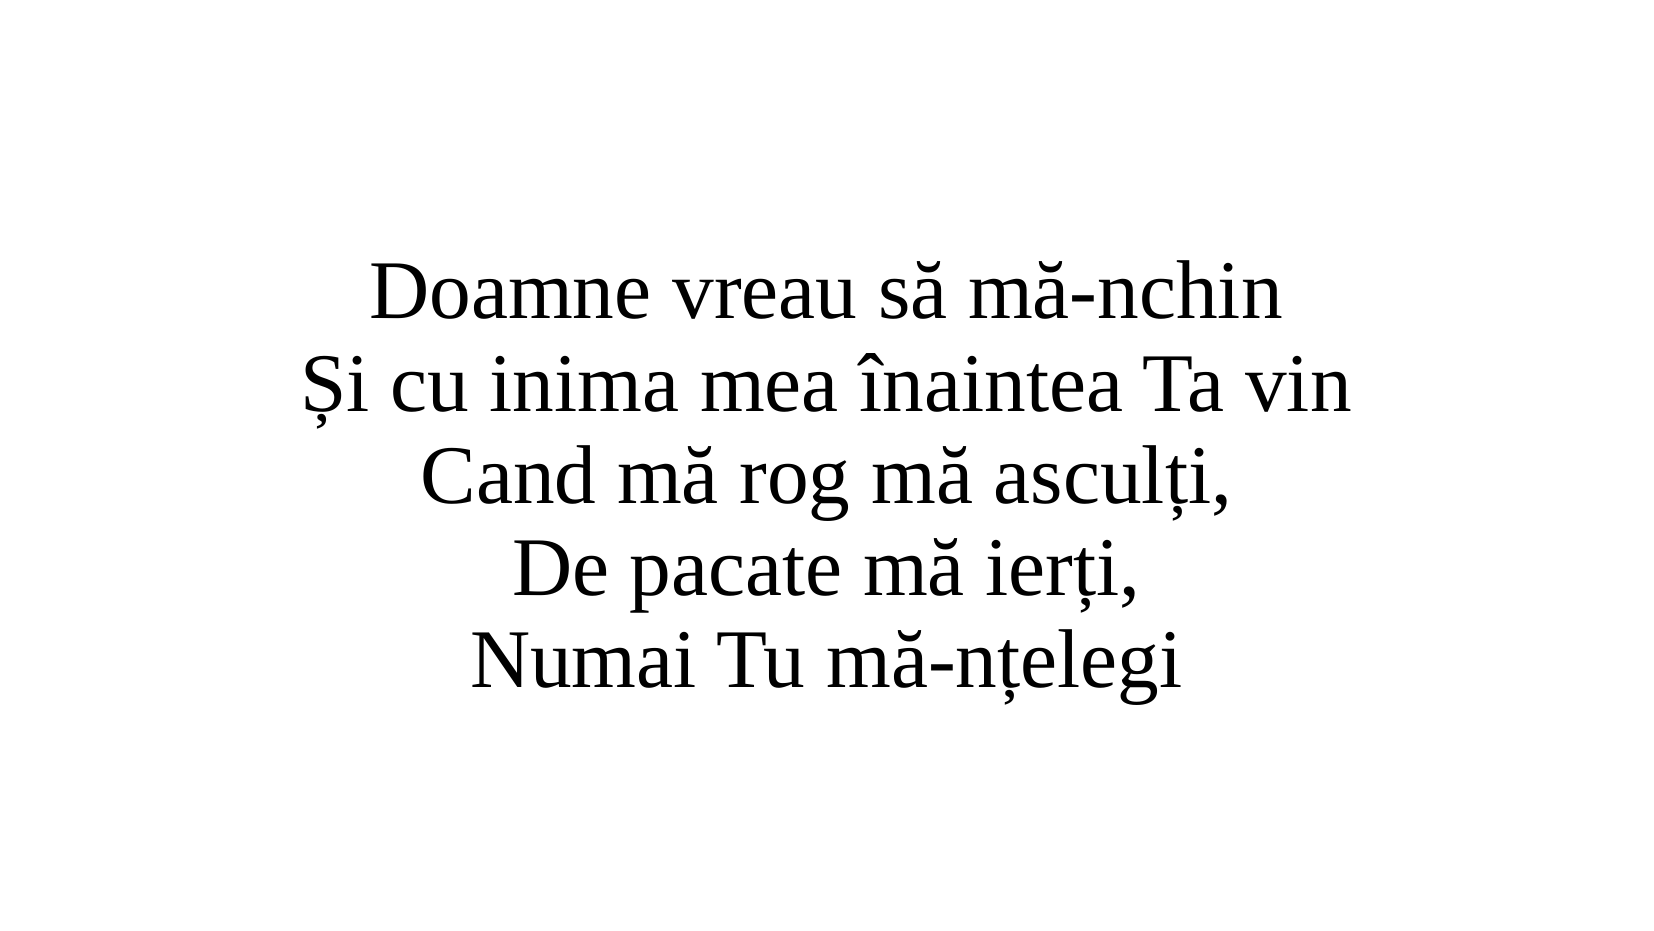

# Doamne vreau să mă-nchin
Și cu inima mea înaintea Ta vin
Cand mă rog mă asculți,
De pacate mă ierți,
Numai Tu mă-nțelegi